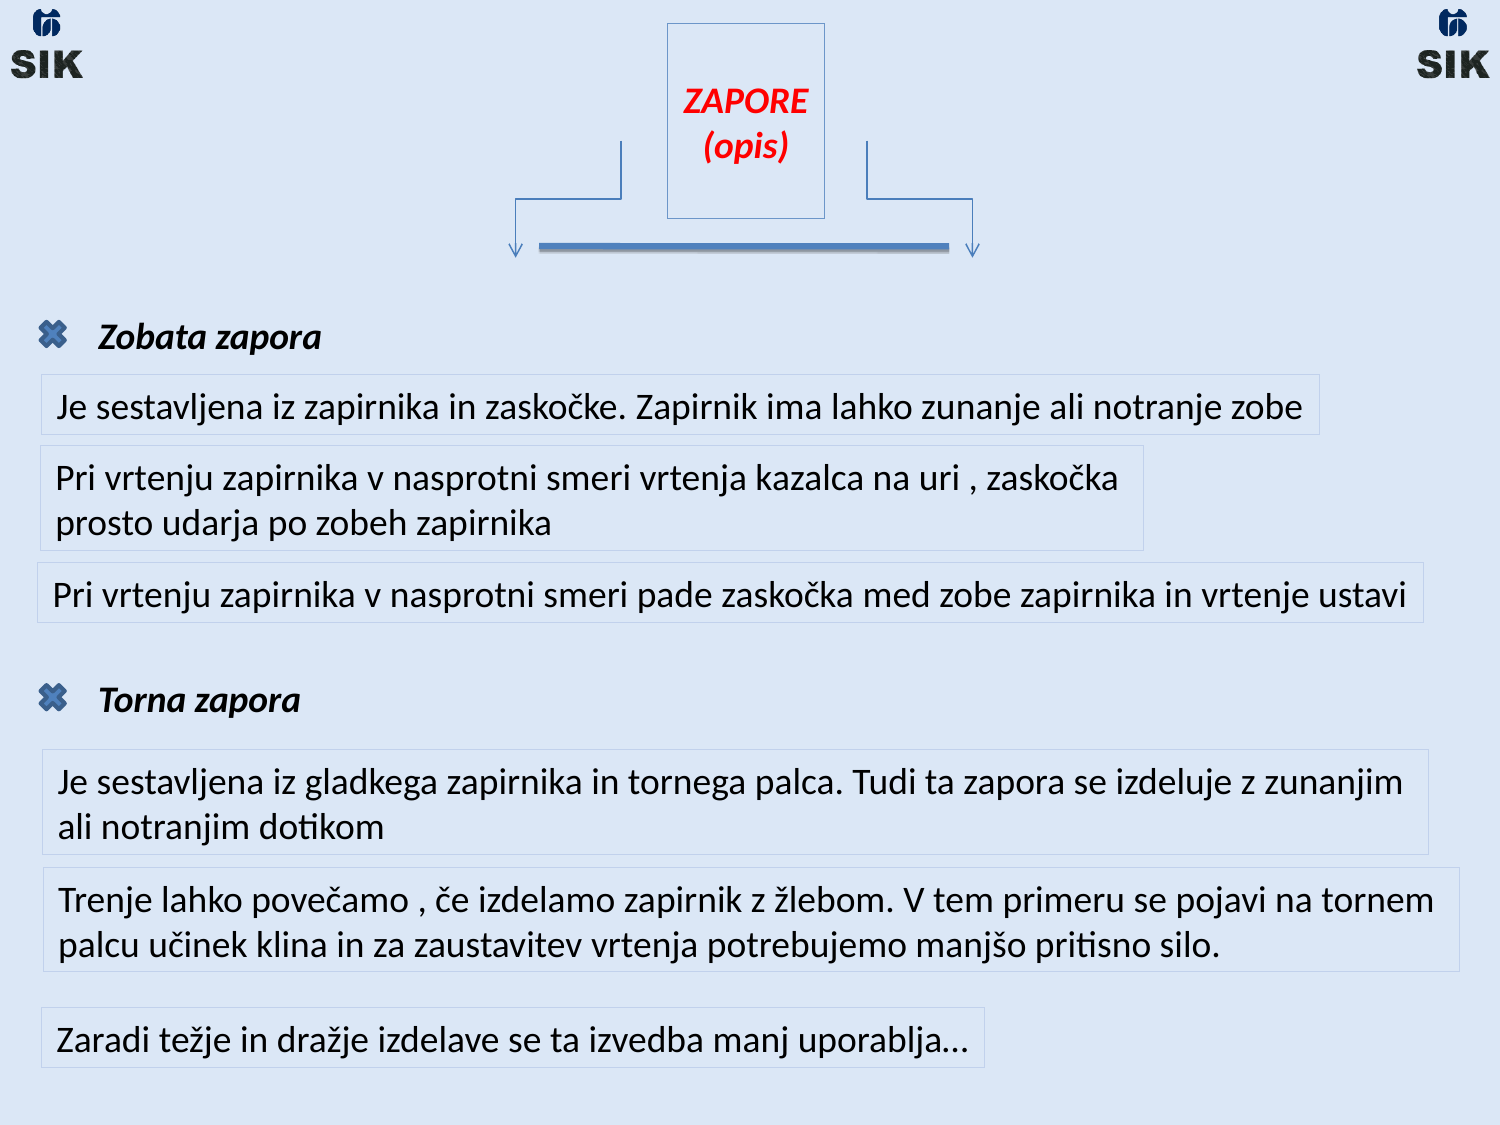

ZAPORE
(opis)
Zobata zapora
Je sestavljena iz zapirnika in zaskočke. Zapirnik ima lahko zunanje ali notranje zobe
Pri vrtenju zapirnika v nasprotni smeri vrtenja kazalca na uri , zaskočka
prosto udarja po zobeh zapirnika
Pri vrtenju zapirnika v nasprotni smeri pade zaskočka med zobe zapirnika in vrtenje ustavi
Torna zapora
Je sestavljena iz gladkega zapirnika in tornega palca. Tudi ta zapora se izdeluje z zunanjim
ali notranjim dotikom
Trenje lahko povečamo , če izdelamo zapirnik z žlebom. V tem primeru se pojavi na tornem
palcu učinek klina in za zaustavitev vrtenja potrebujemo manjšo pritisno silo.
Zaradi težje in dražje izdelave se ta izvedba manj uporablja…